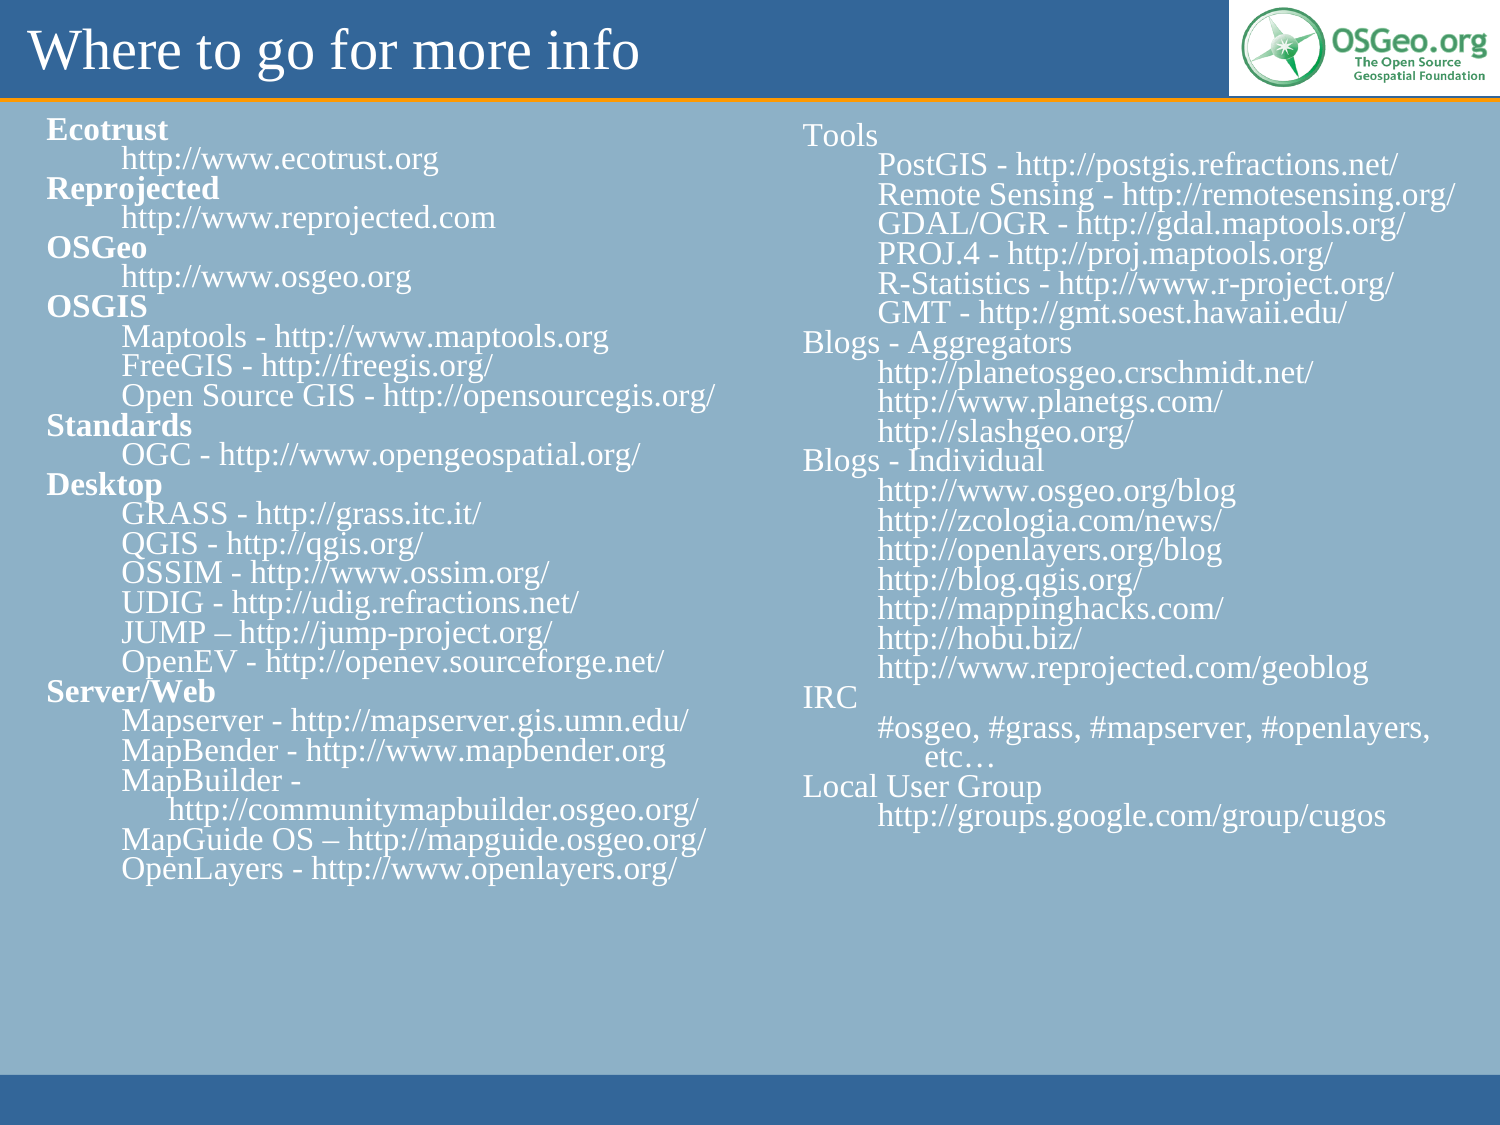

# Where to go for more info
Ecotrust
http://www.ecotrust.org
Reprojected
http://www.reprojected.com
OSGeo
http://www.osgeo.org
OSGIS
Maptools - http://www.maptools.org
FreeGIS - http://freegis.org/
Open Source GIS - http://opensourcegis.org/
Standards
OGC - http://www.opengeospatial.org/
Desktop
GRASS - http://grass.itc.it/
QGIS - http://qgis.org/
OSSIM - http://www.ossim.org/
UDIG - http://udig.refractions.net/
JUMP – http://jump-project.org/
OpenEV - http://openev.sourceforge.net/
Server/Web
Mapserver - http://mapserver.gis.umn.edu/
MapBender - http://www.mapbender.org
MapBuilder - http://communitymapbuilder.osgeo.org/
MapGuide OS – http://mapguide.osgeo.org/
OpenLayers - http://www.openlayers.org/
Tools
PostGIS - http://postgis.refractions.net/
Remote Sensing - http://remotesensing.org/
GDAL/OGR - http://gdal.maptools.org/
PROJ.4 - http://proj.maptools.org/
R-Statistics - http://www.r-project.org/
GMT - http://gmt.soest.hawaii.edu/
Blogs - Aggregators
http://planetosgeo.crschmidt.net/
http://www.planetgs.com/
http://slashgeo.org/
Blogs - Individual
http://www.osgeo.org/blog
http://zcologia.com/news/
http://openlayers.org/blog
http://blog.qgis.org/
http://mappinghacks.com/
http://hobu.biz/
http://www.reprojected.com/geoblog
IRC
#osgeo, #grass, #mapserver, #openlayers, etc…
Local User Group
http://groups.google.com/group/cugos